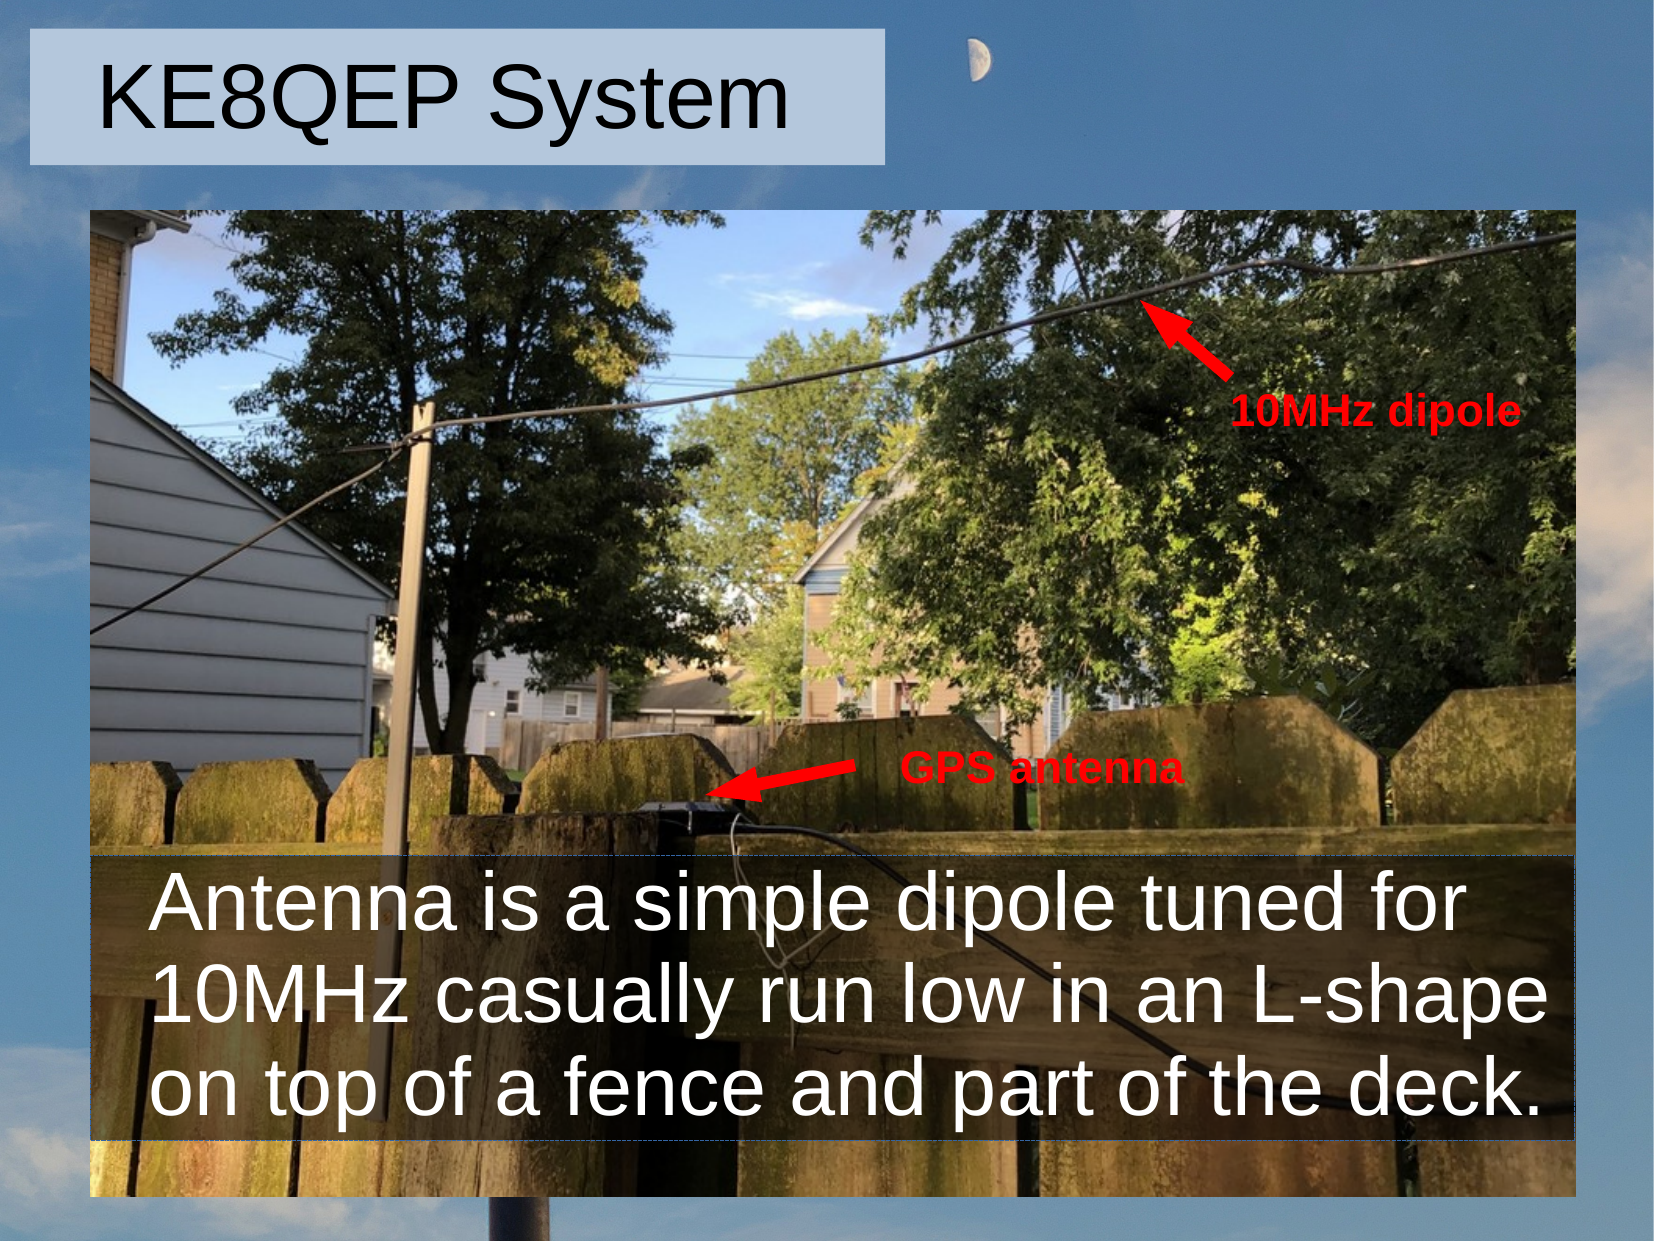

# KE8QEP System
10MHz dipole
GPS antenna
Antenna is a simple dipole tuned for 10MHz casually run low in an L-shape on top of a fence and part of the deck.